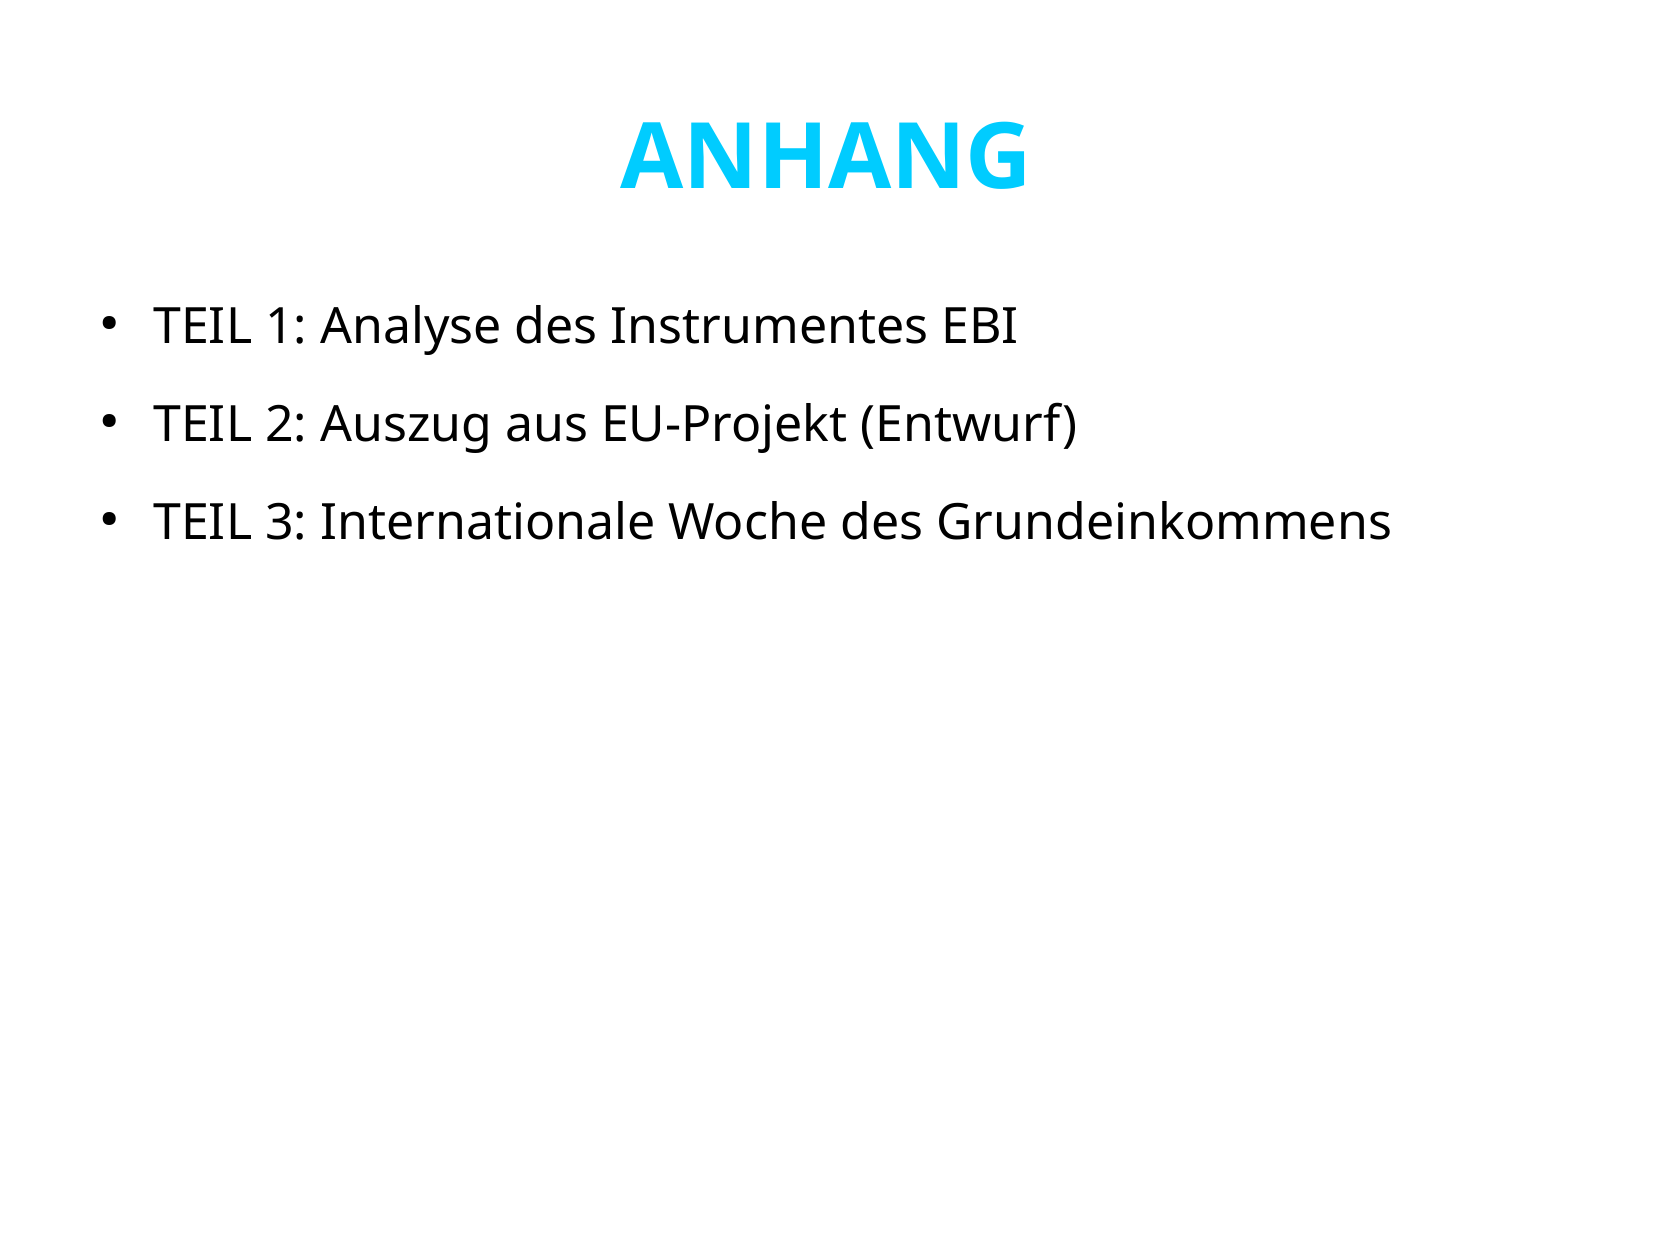

# ANHANG
TEIL 1: Analyse des Instrumentes EBI
TEIL 2: Auszug aus EU-Projekt (Entwurf)
TEIL 3: Internationale Woche des Grundeinkommens